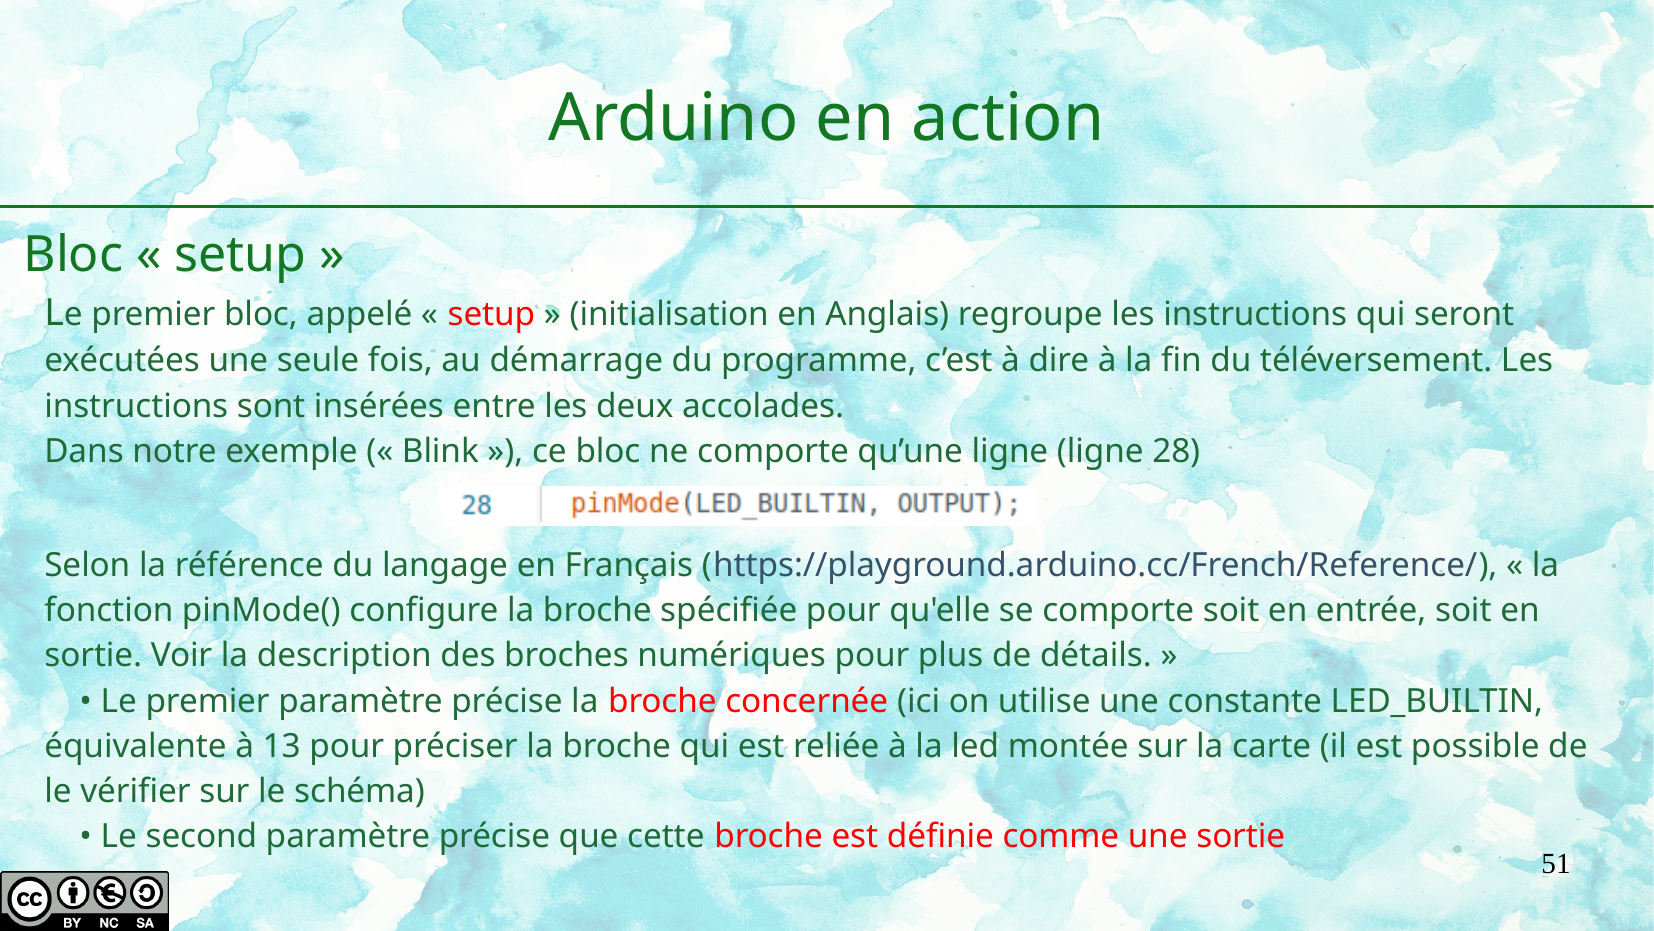

# Arduino en action
Bloc « setup »
Le premier bloc, appelé « setup » (initialisation en Anglais) regroupe les instructions qui seront exécutées une seule fois, au démarrage du programme, c’est à dire à la fin du téléversement. Les instructions sont insérées entre les deux accolades.
Dans notre exemple (« Blink »), ce bloc ne comporte qu’une ligne (ligne 28)
Selon la référence du langage en Français (https://playground.arduino.cc/French/Reference/), « la fonction pinMode() configure la broche spécifiée pour qu'elle se comporte soit en entrée, soit en sortie. Voir la description des broches numériques pour plus de détails. »
 • Le premier paramètre précise la broche concernée (ici on utilise une constante LED_BUILTIN, équivalente à 13 pour préciser la broche qui est reliée à la led montée sur la carte (il est possible de le vérifier sur le schéma)
 • Le second paramètre précise que cette broche est définie comme une sortie
51